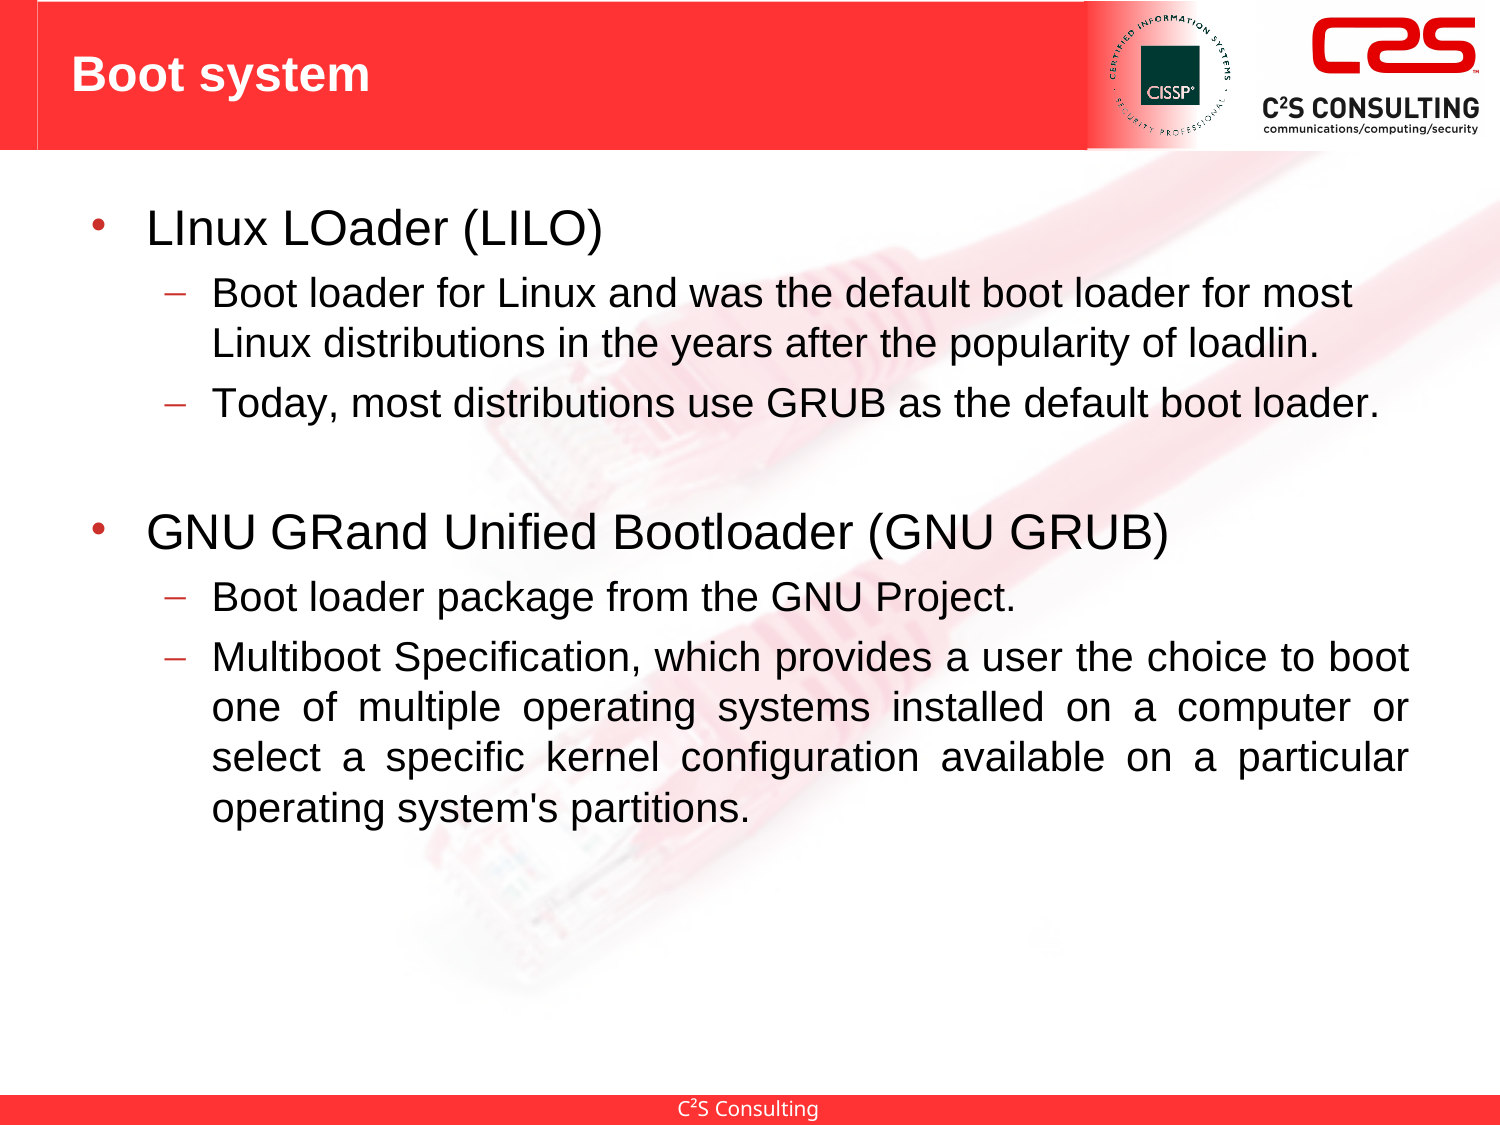

# Boot system
LInux LOader (LILO)
Boot loader for Linux and was the default boot loader for most Linux distributions in the years after the popularity of loadlin.
Today, most distributions use GRUB as the default boot loader.
GNU GRand Unified Bootloader (GNU GRUB)
Boot loader package from the GNU Project.
Multiboot Specification, which provides a user the choice to boot one of multiple operating systems installed on a computer or select a specific kernel configuration available on a particular operating system's partitions.